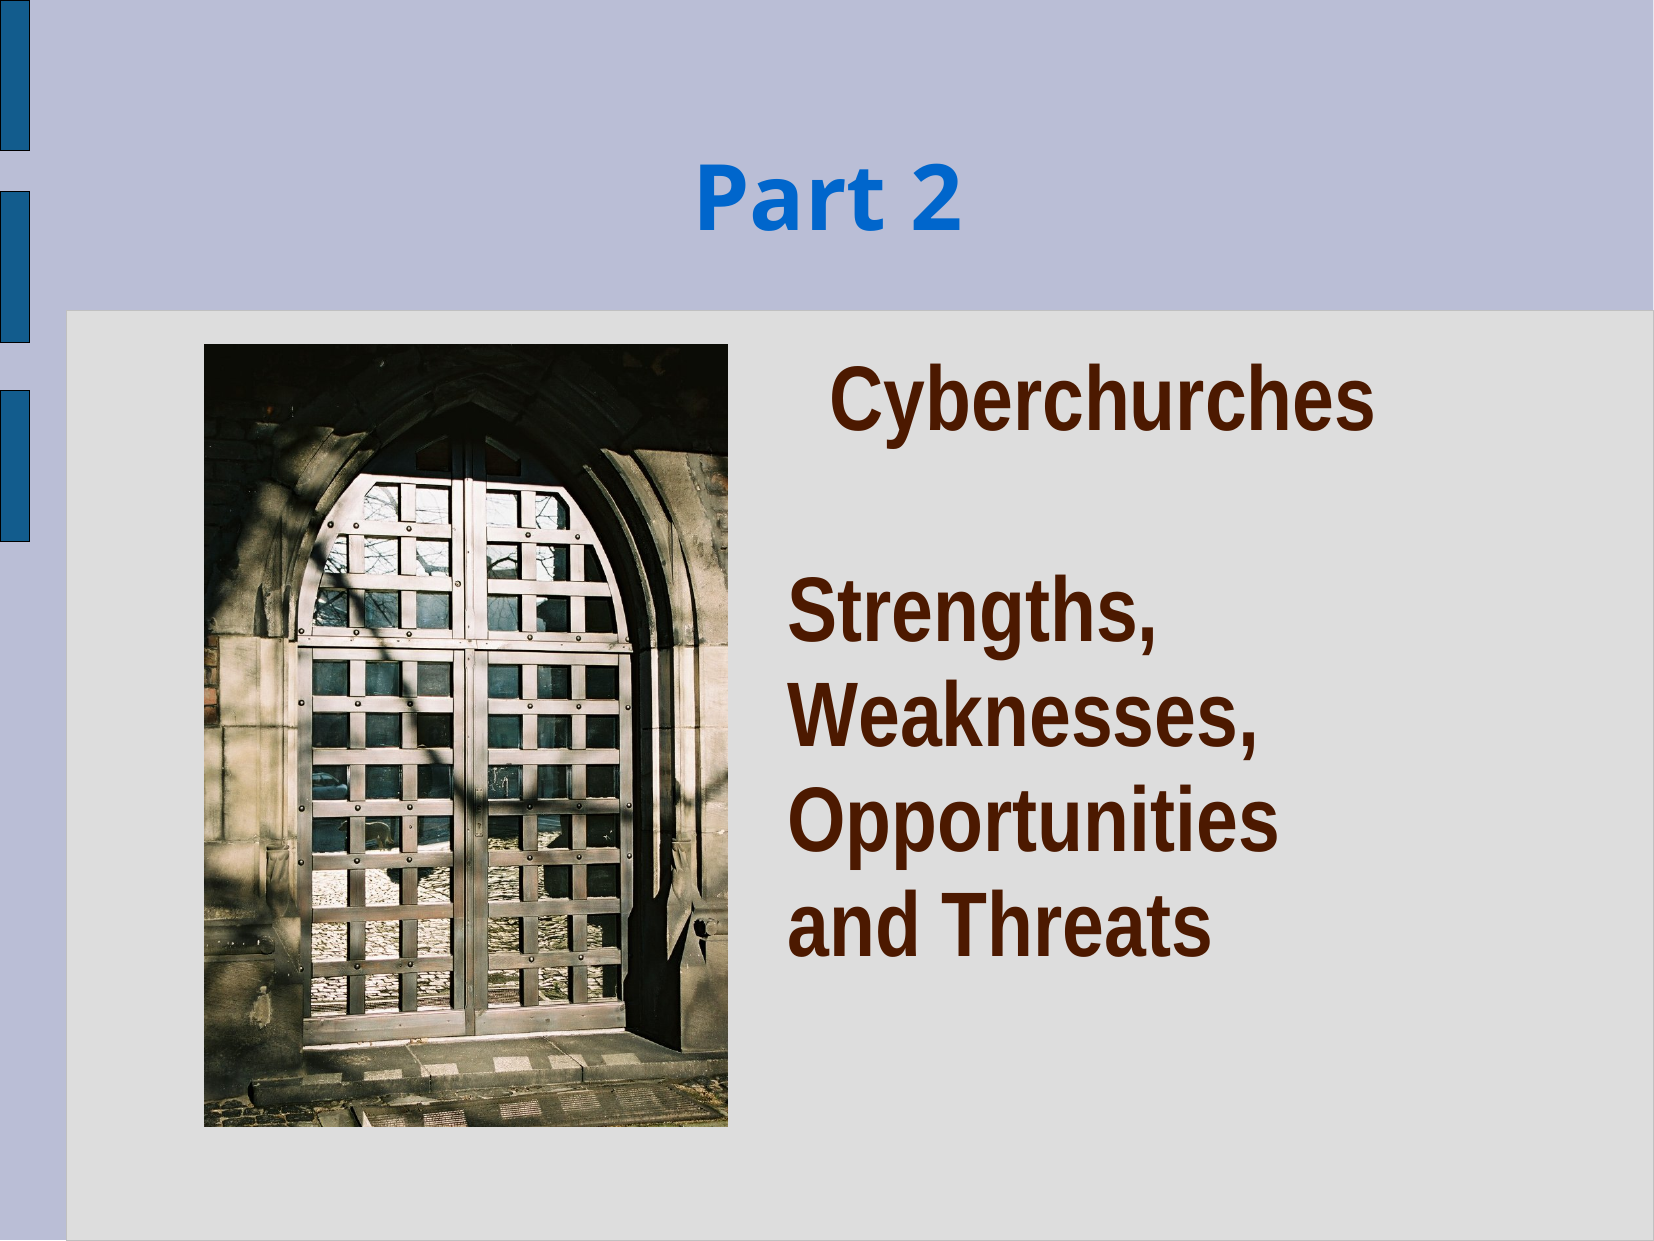

# Part 2
 Cyberchurches
Strengths, Weaknesses,
Opportunities
and Threats